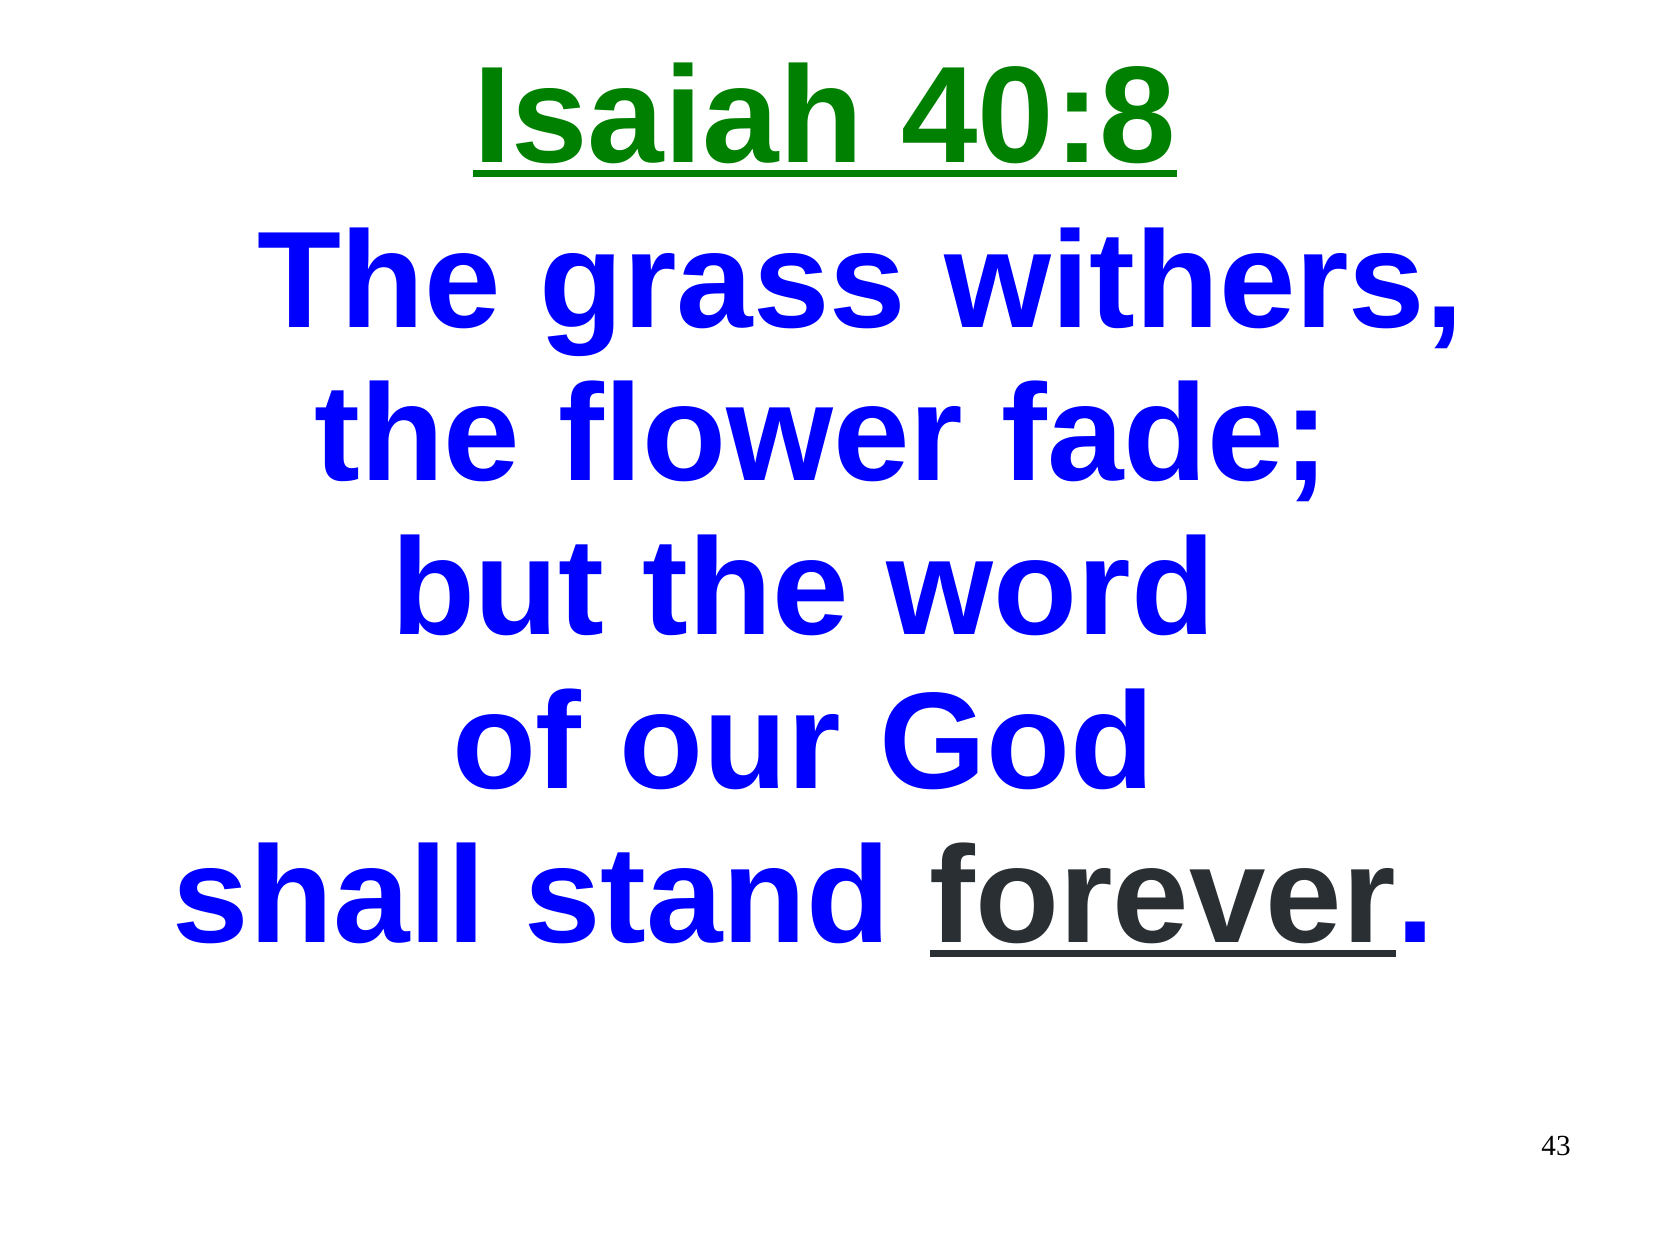

# Isaiah 40:8
 The grass withers,
 the flower fade;
but the word
of our God
shall stand forever.
43